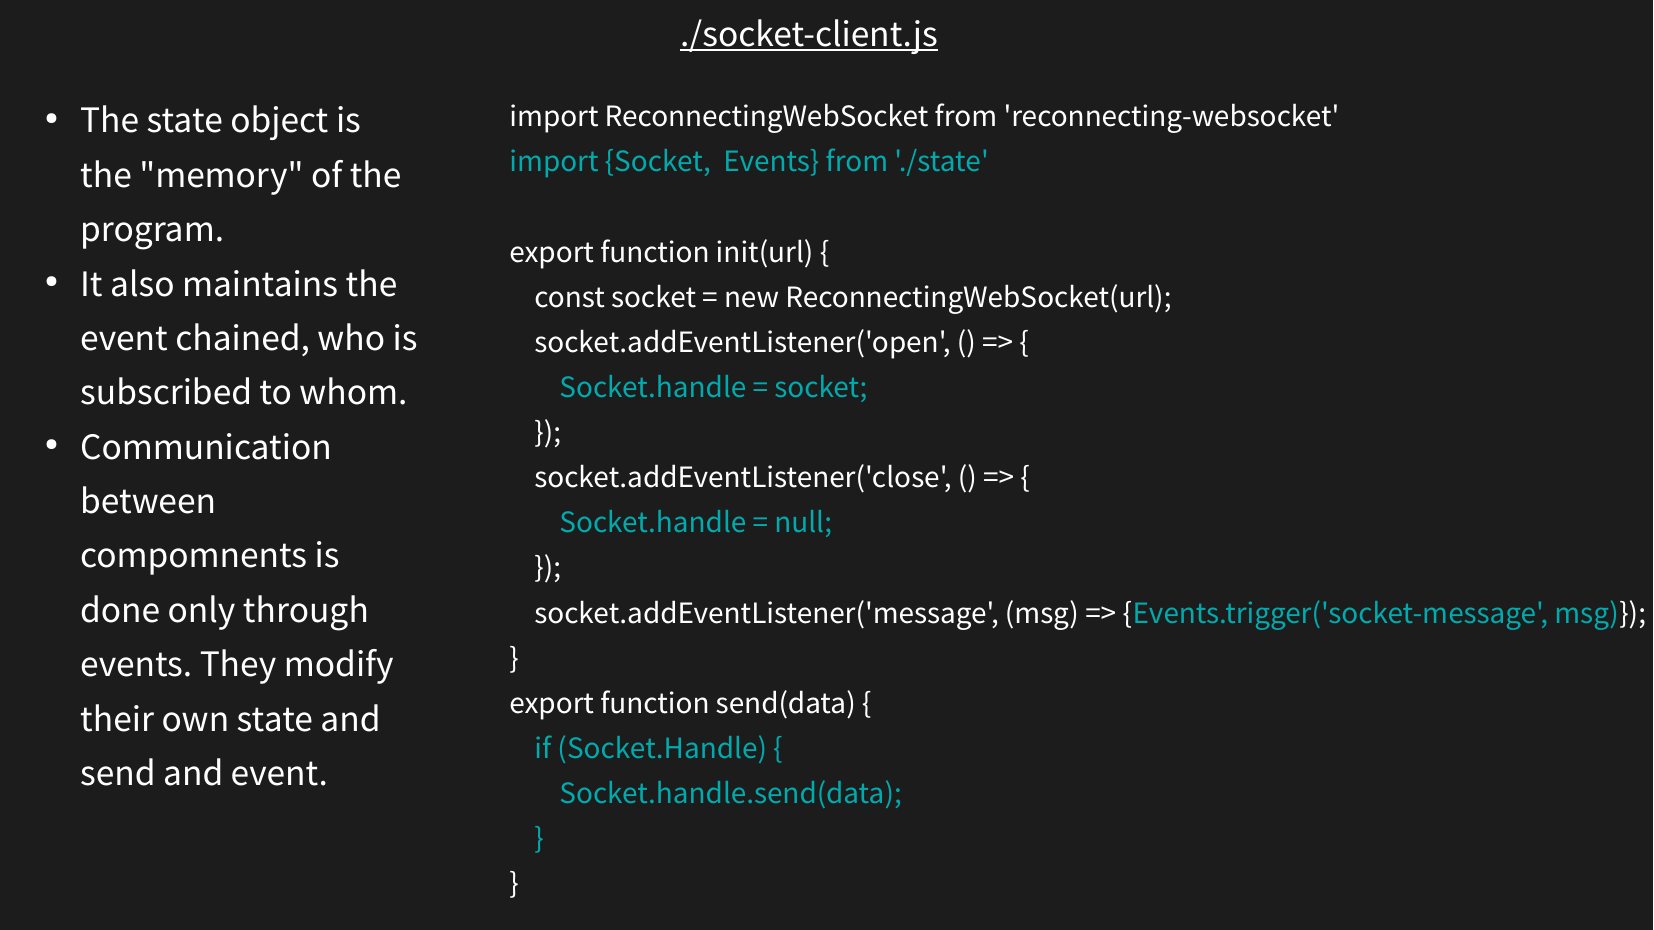

./socket-client.js
The state object is the "memory" of the program.
It also maintains the event chained, who is subscribed to whom.
Communication between compomnents is done only through events. They modify their own state and send and event.
import ReconnectingWebSocket from 'reconnecting-websocket'
import {Socket, Events} from './state'
export function init(url) {
 const socket = new ReconnectingWebSocket(url);
 socket.addEventListener('open', () => {
 Socket.handle = socket;
 });
 socket.addEventListener('close', () => {
 Socket.handle = null;
 });
 socket.addEventListener('message', (msg) => {Events.trigger('socket-message', msg)});
}
export function send(data) {
 if (Socket.Handle) {
 Socket.handle.send(data);
 }
}